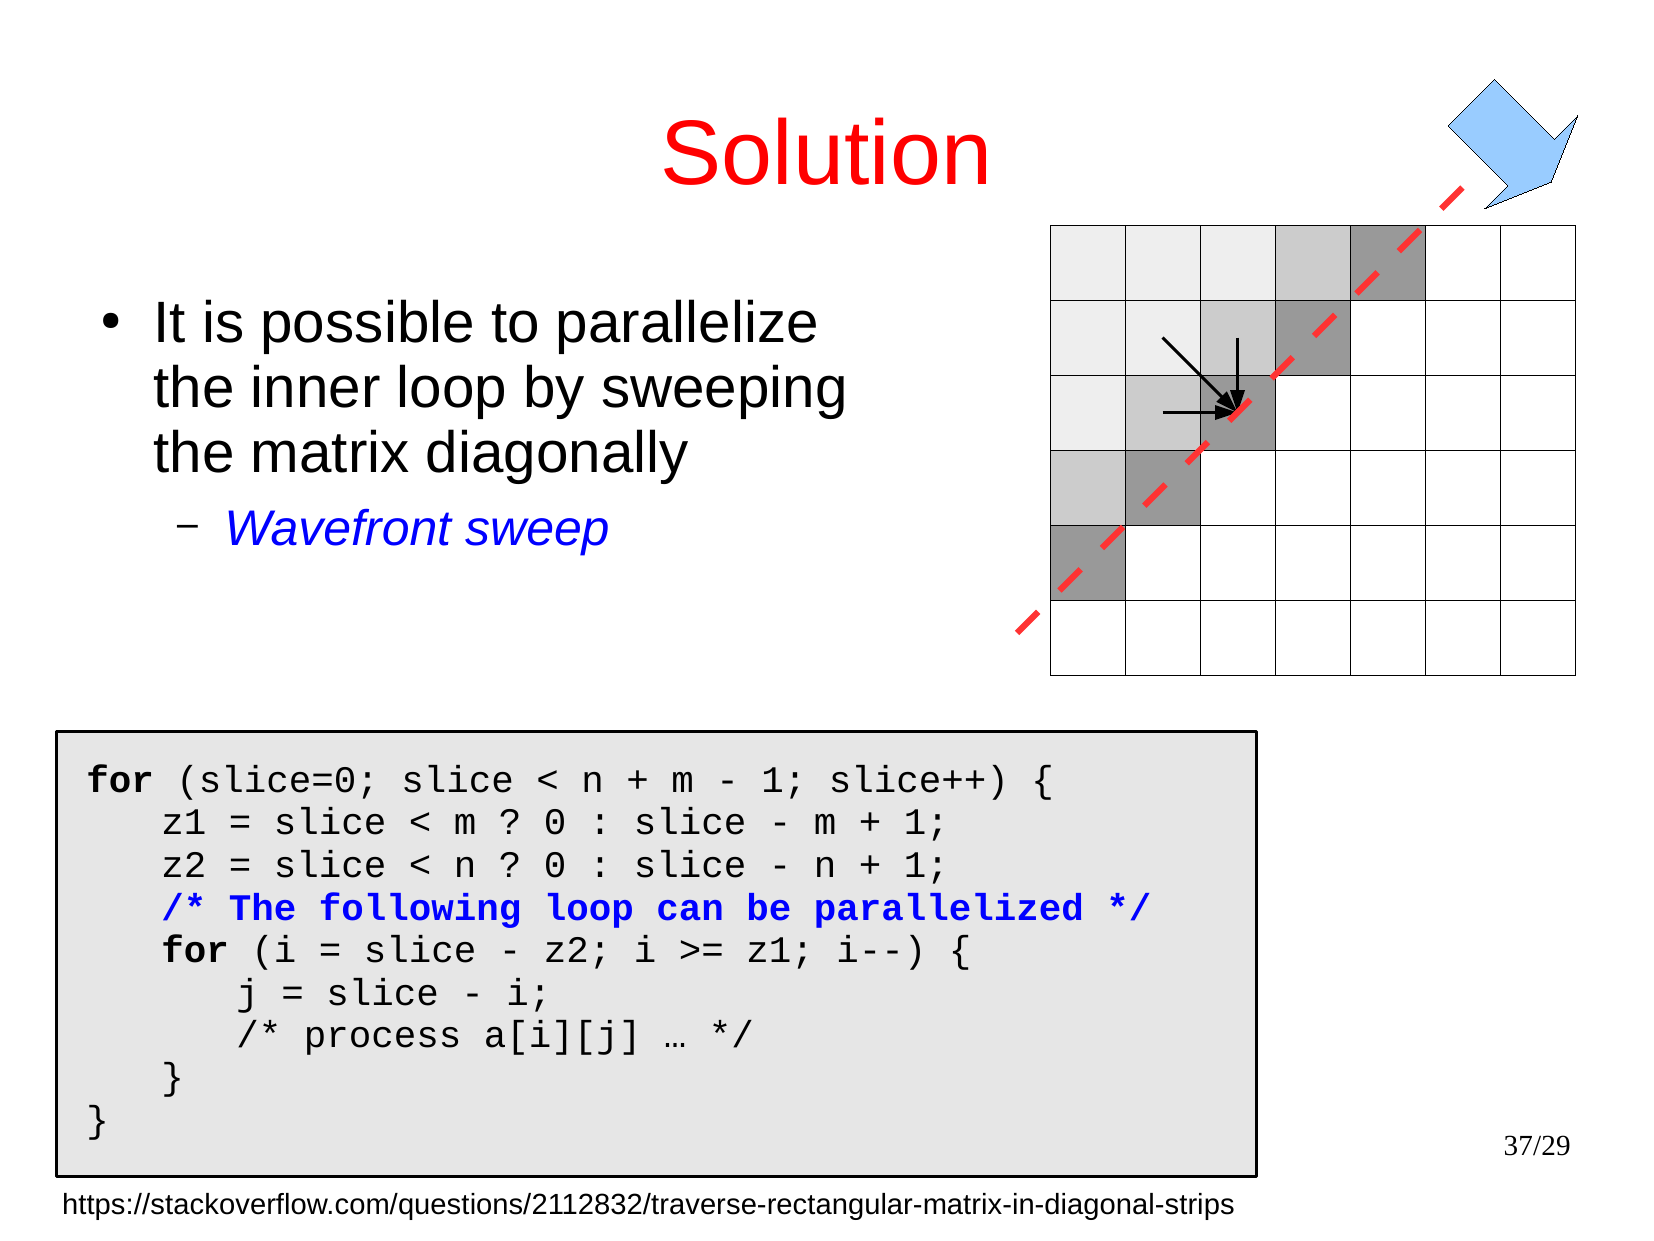

# Solution
It is possible to parallelize the inner loop by sweeping the matrix diagonally
Wavefront sweep
for (slice=0; slice < n + m - 1; slice++) {
	z1 = slice < m ? 0 : slice - m + 1;
	z2 = slice < n ? 0 : slice - n + 1;
	/* The following loop can be parallelized */
	for (i = slice - z2; i >= z1; i--) {
		j = slice - i;
		/* process a[i][j] … */
	}
}
Parallelizing Loops
37
https://stackoverflow.com/questions/2112832/traverse-rectangular-matrix-in-diagonal-strips